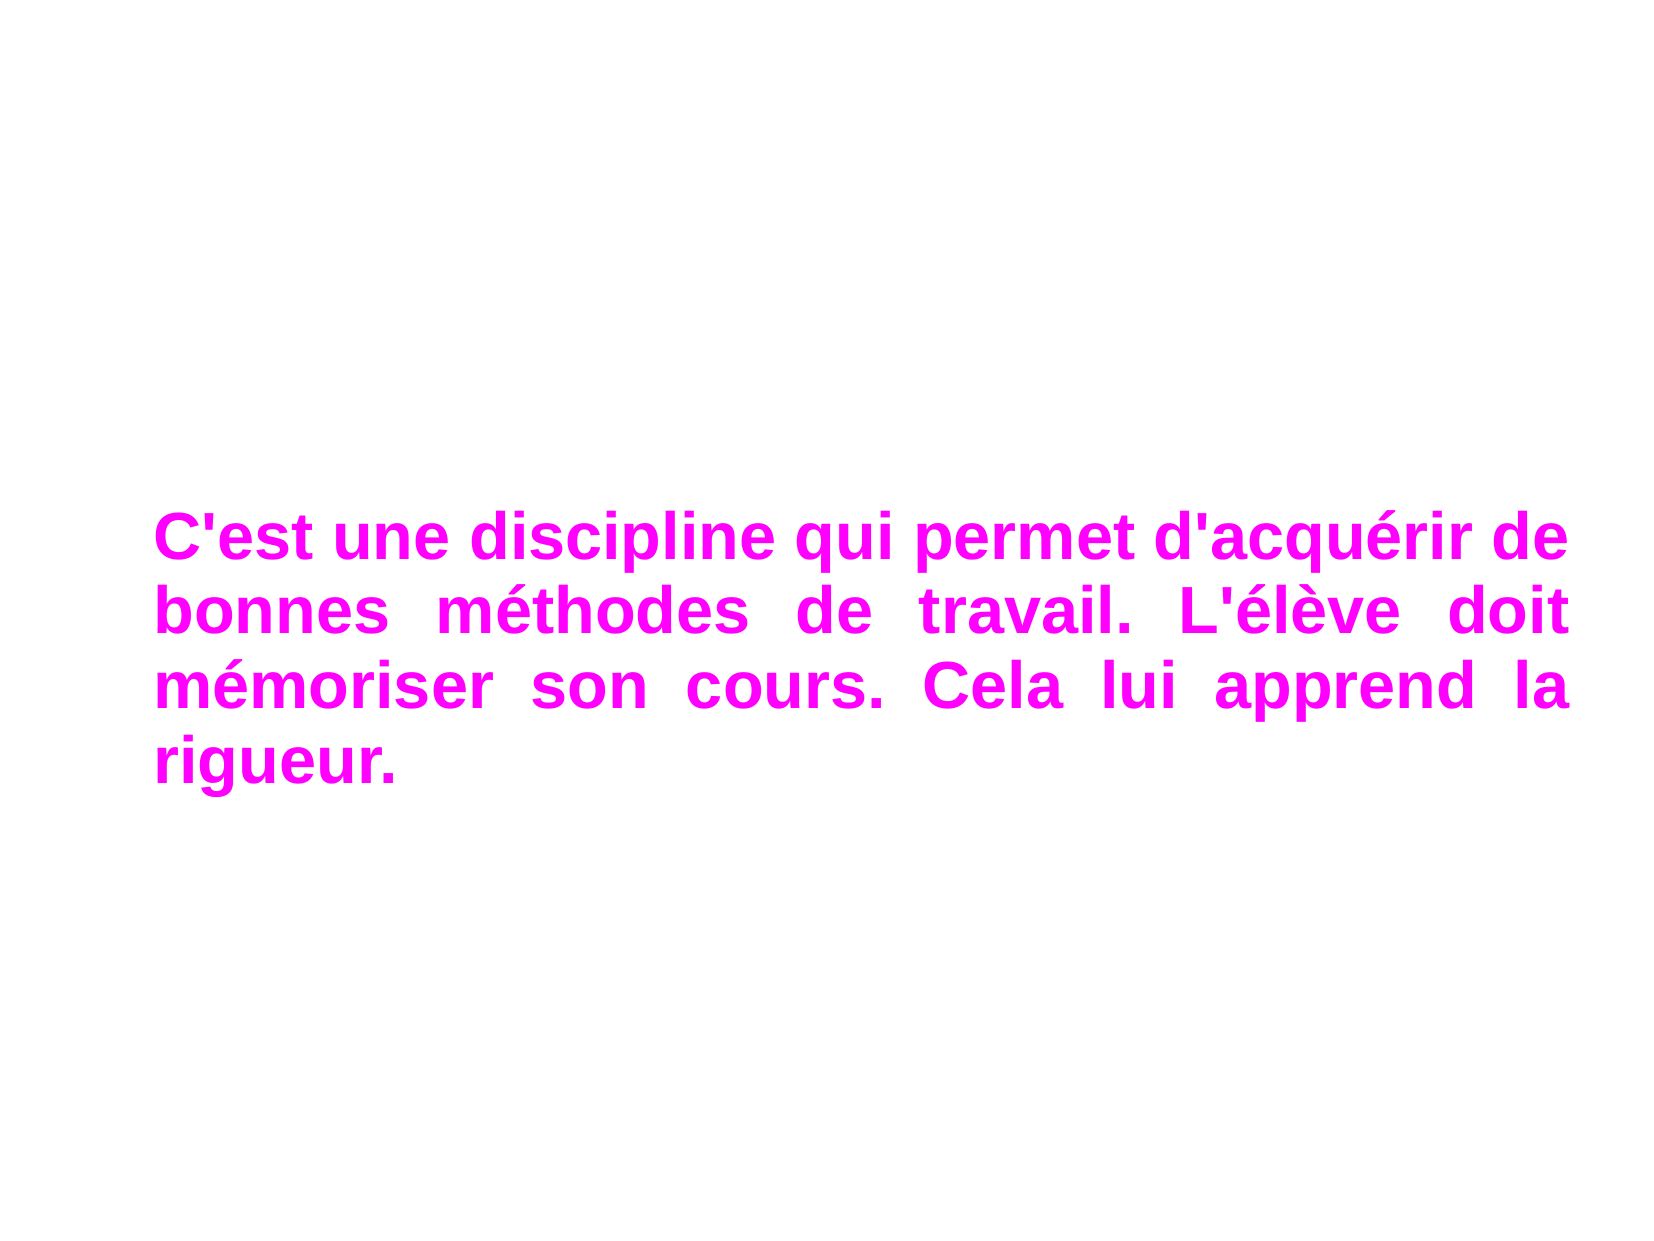

#
C'est une discipline qui permet d'acquérir de bonnes méthodes de travail. L'élève doit mémoriser son cours. Cela lui apprend la rigueur.